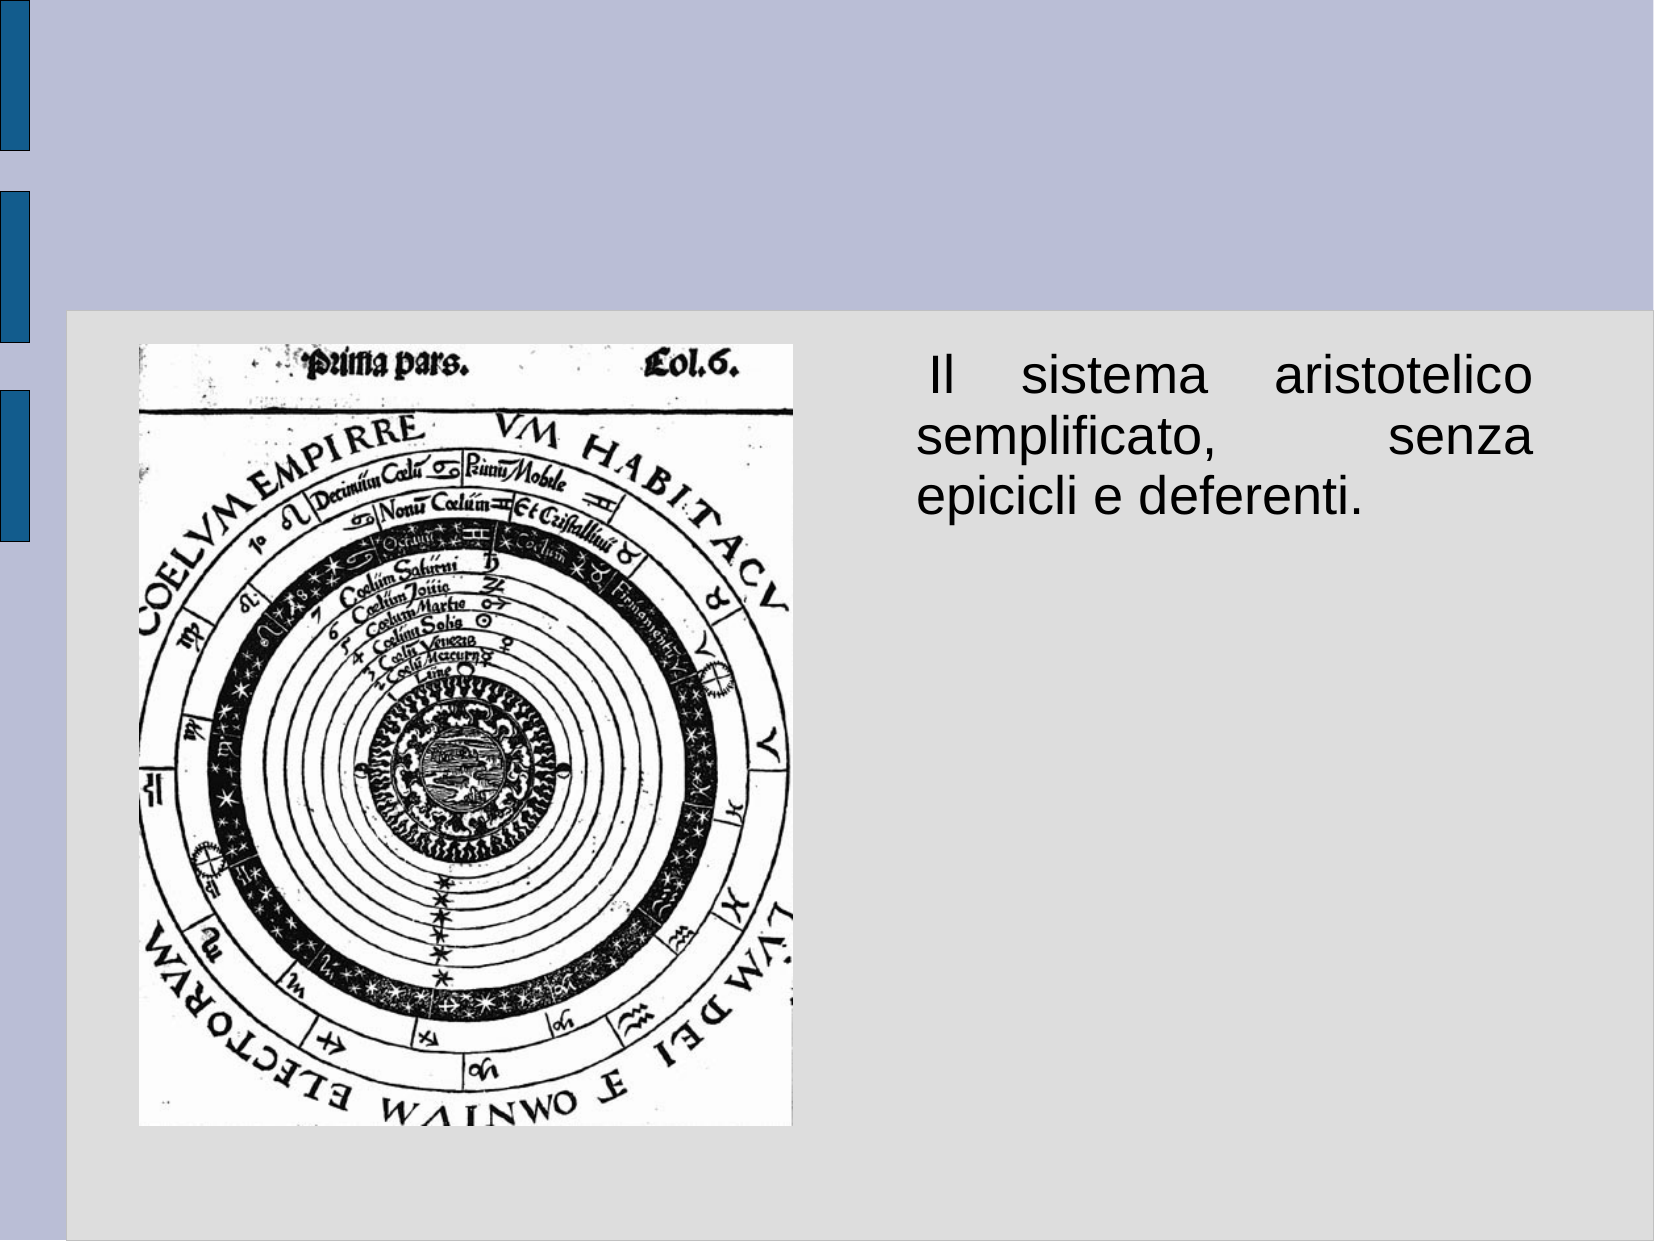

#
 Il sistema aristotelico semplificato, senza epicicli e deferenti.